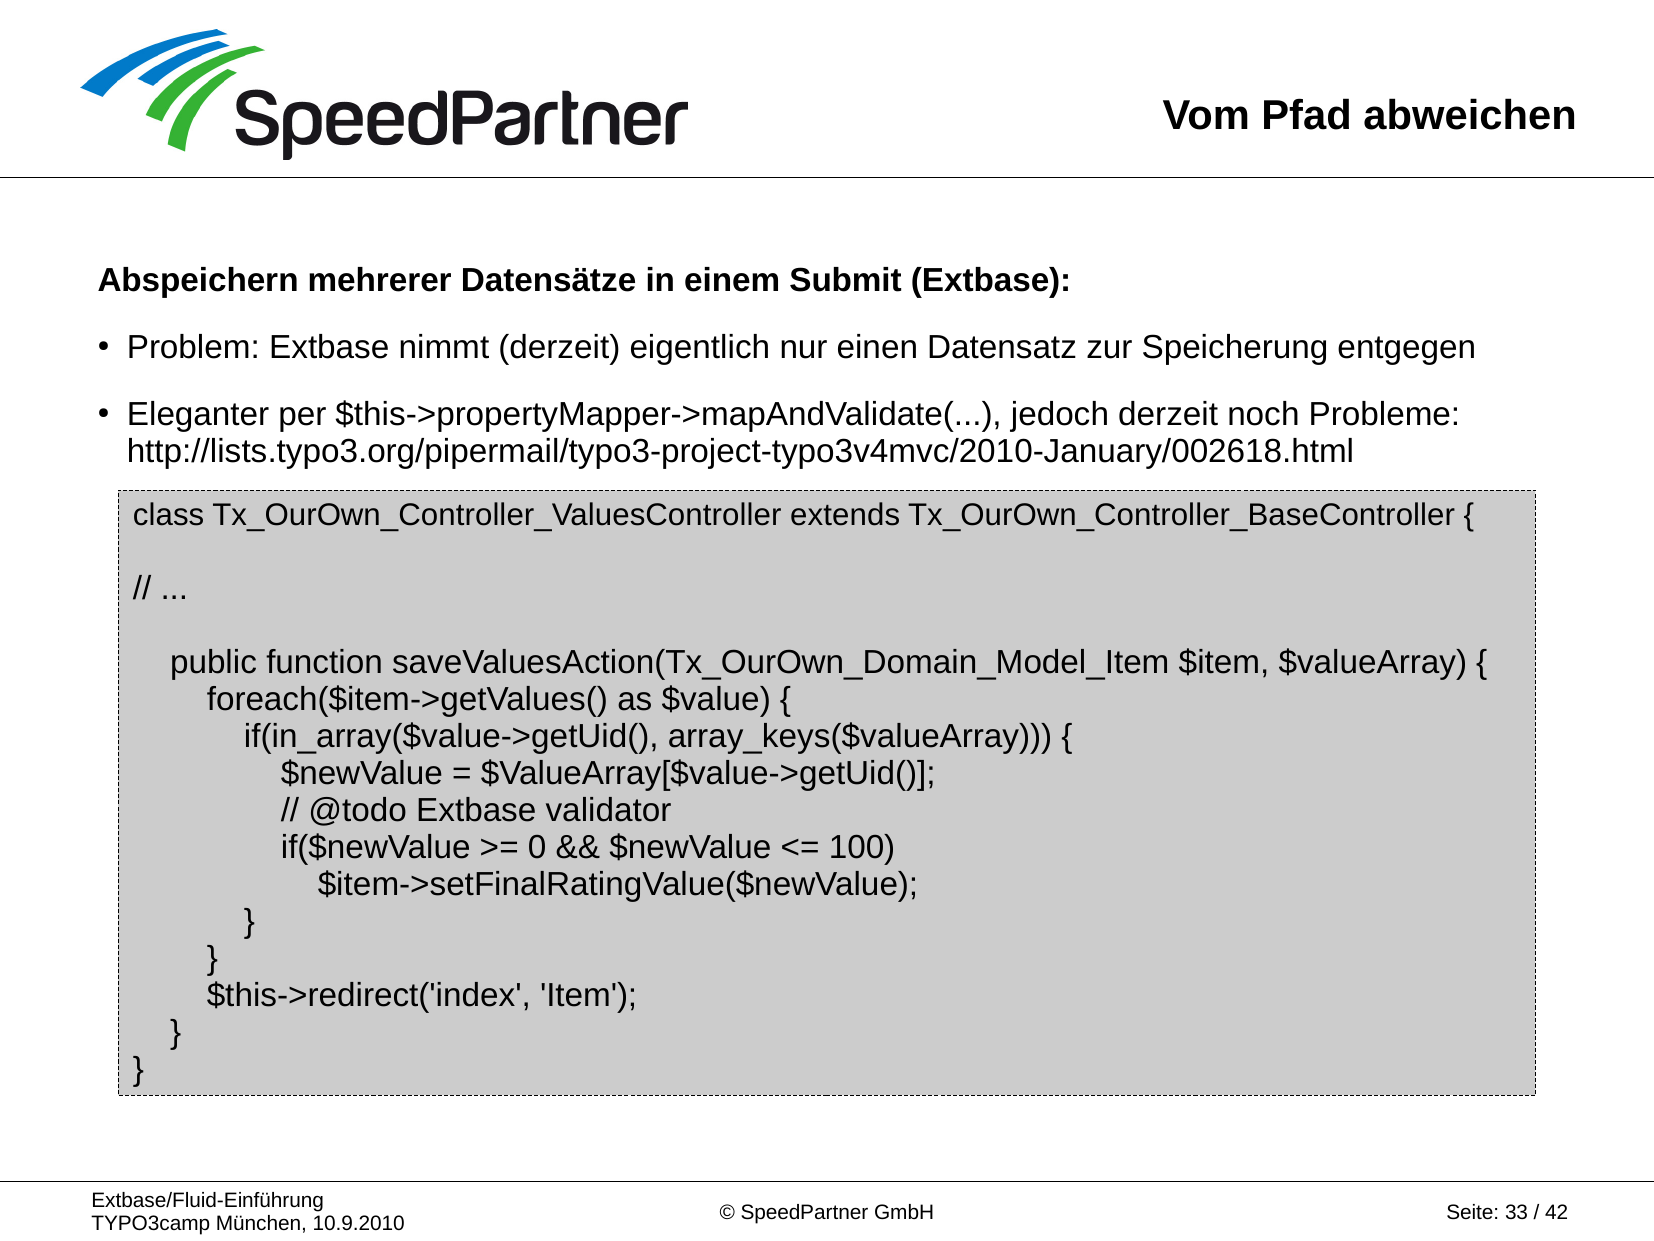

# Vom Pfad abweichen
Abspeichern mehrerer Datensätze in einem Submit (Extbase):
Problem: Extbase nimmt (derzeit) eigentlich nur einen Datensatz zur Speicherung entgegen
Eleganter per $this->propertyMapper->mapAndValidate(...), jedoch derzeit noch Probleme:
http://lists.typo3.org/pipermail/typo3-project-typo3v4mvc/2010-January/002618.html
class Tx_OurOwn_Controller_ValuesController extends Tx_OurOwn_Controller_BaseController {
// ...
 public function saveValuesAction(Tx_OurOwn_Domain_Model_Item $item, $valueArray) {
 foreach($item->getValues() as $value) {
 if(in_array($value->getUid(), array_keys($valueArray))) {
 $newValue = $ValueArray[$value->getUid()];
 // @todo Extbase validator
 if($newValue >= 0 && $newValue <= 100)
 $item->setFinalRatingValue($newValue);
 }
 }
 $this->redirect('index', 'Item');
 }
}